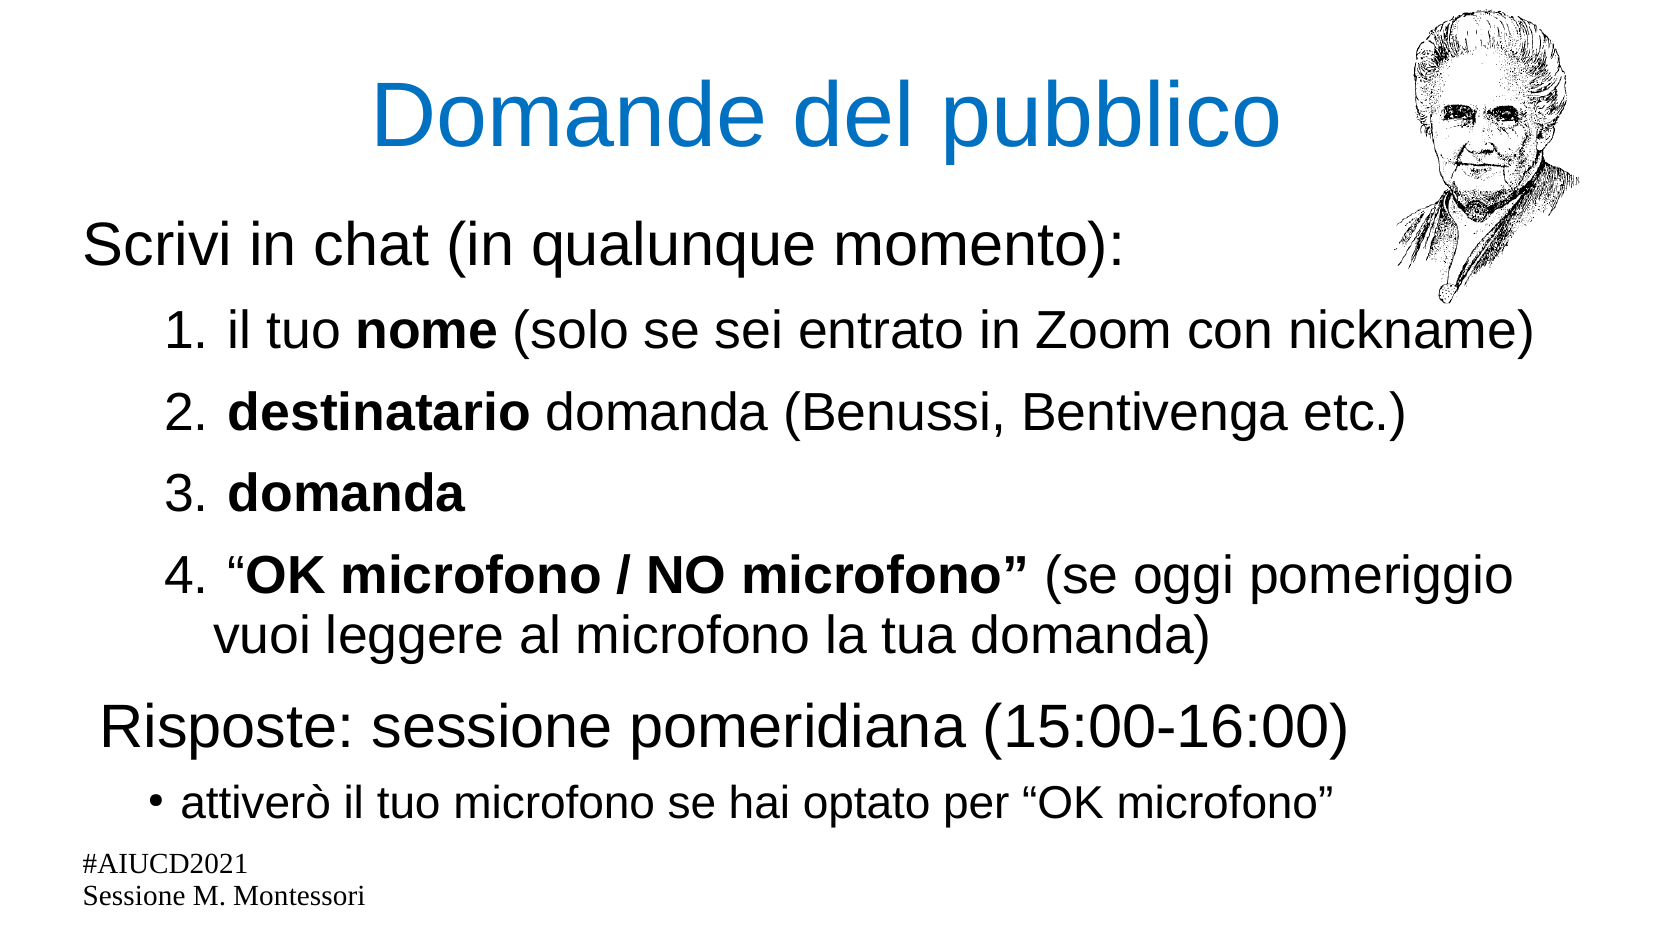

# Domande del pubblico
Scrivi in chat (in qualunque momento):
 il tuo nome (solo se sei entrato in Zoom con nickname)
 destinatario domanda (Benussi, Bentivenga etc.)
 domanda
 “OK microfono / NO microfono” (se oggi pomeriggio vuoi leggere al microfono la tua domanda)
 Risposte: sessione pomeridiana (15:00-16:00)
attiverò il tuo microfono se hai optato per “OK microfono”